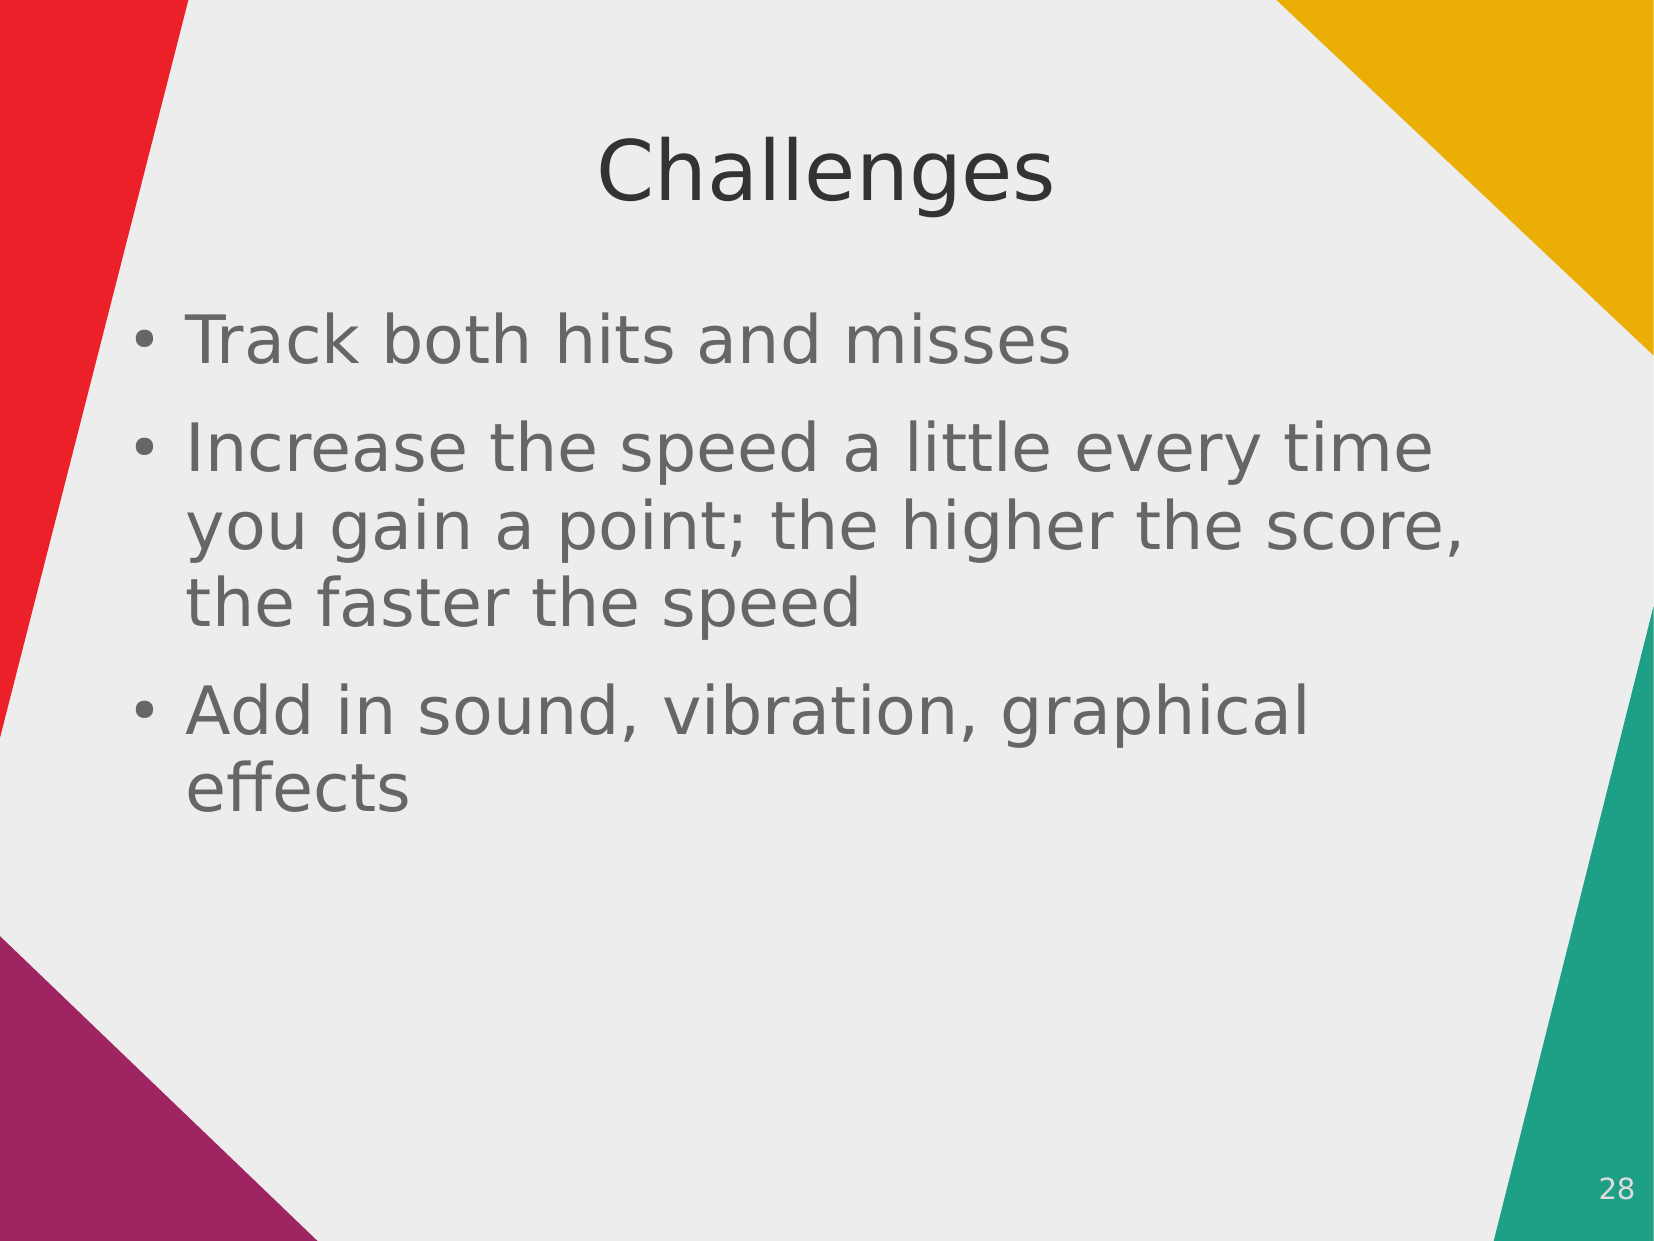

# Challenges
Track both hits and misses
Increase the speed a little every time you gain a point; the higher the score, the faster the speed
Add in sound, vibration, graphical effects
28